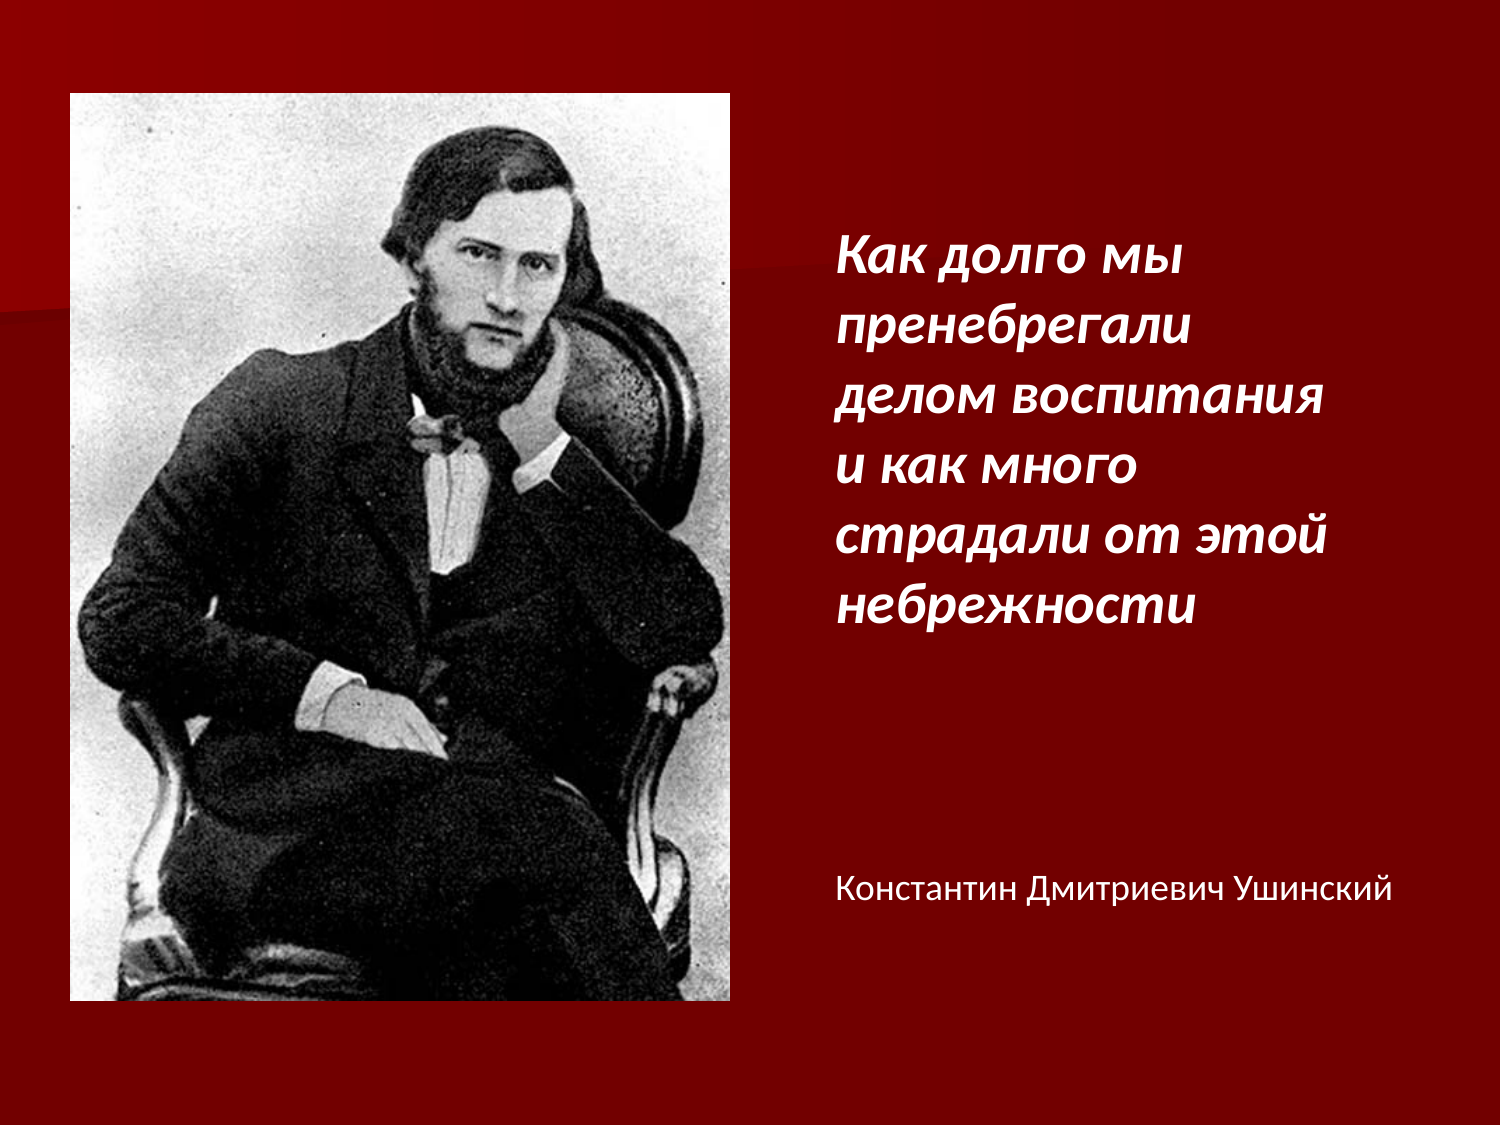

Как долго мы пренебрегали делом воспитания и как много страдали от этой небрежности
Константин Дмитриевич Ушинский